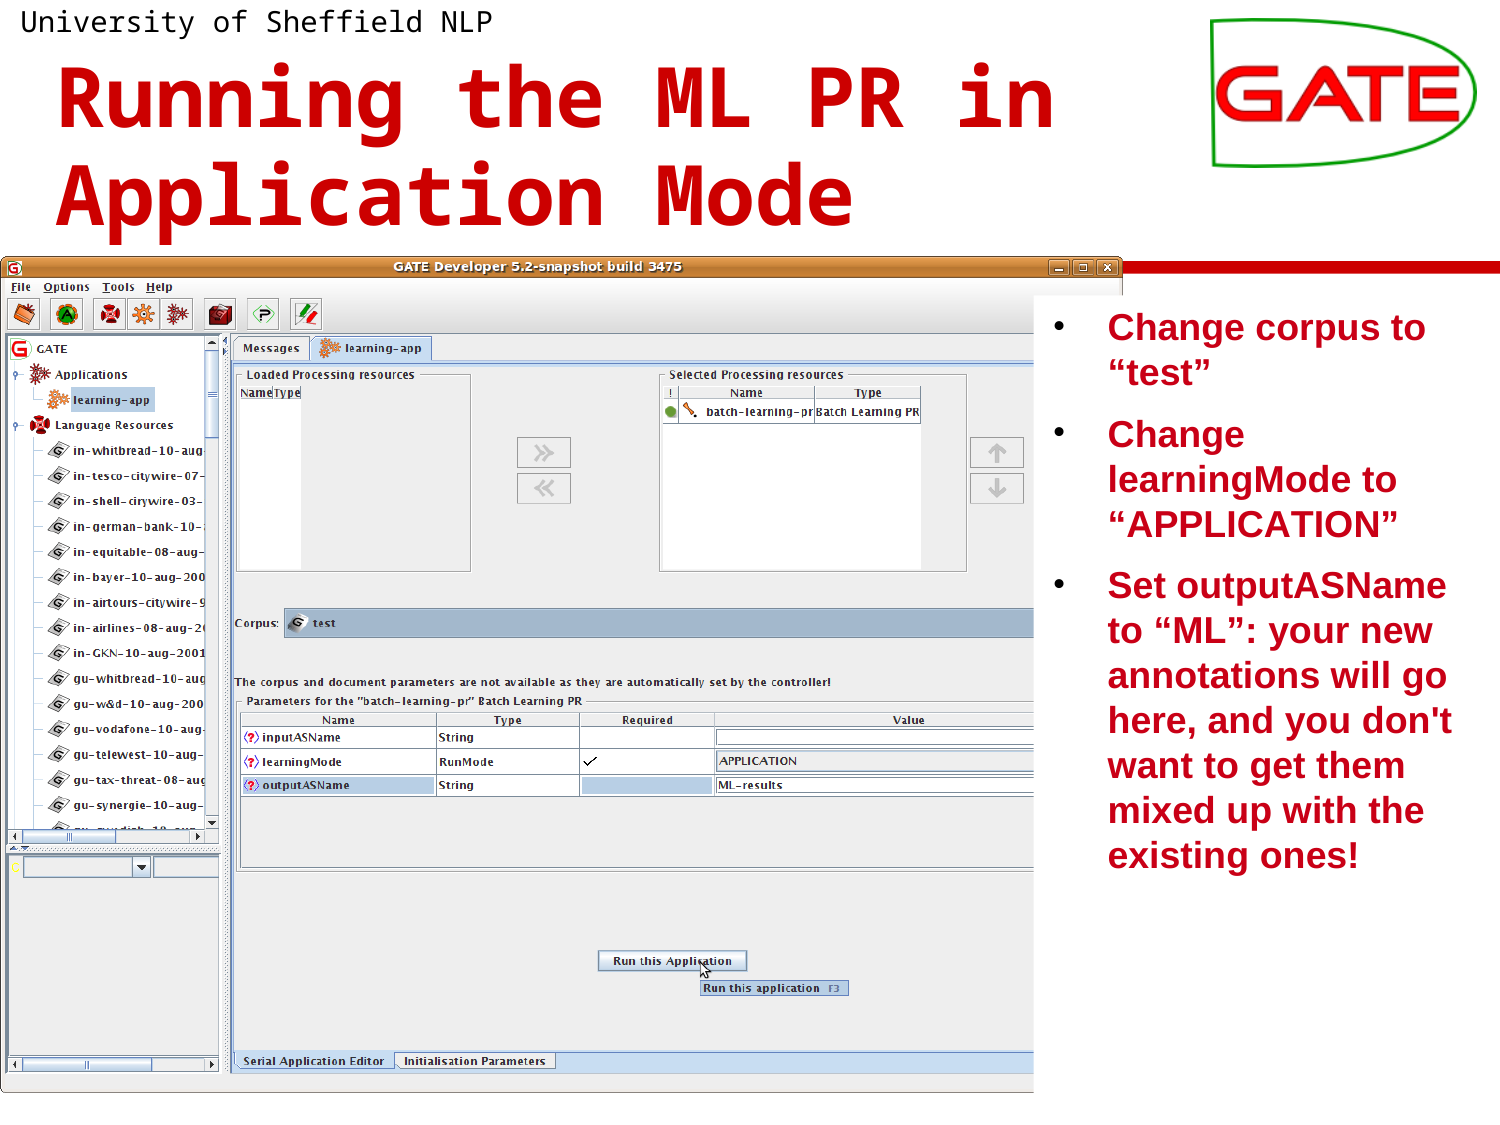

# Running the ML PR in Application Mode
Change corpus to “test”
Change learningMode to “APPLICATION”
Set outputASName to “ML”: your new annotations will go here, and you don't want to get them mixed up with the existing ones!